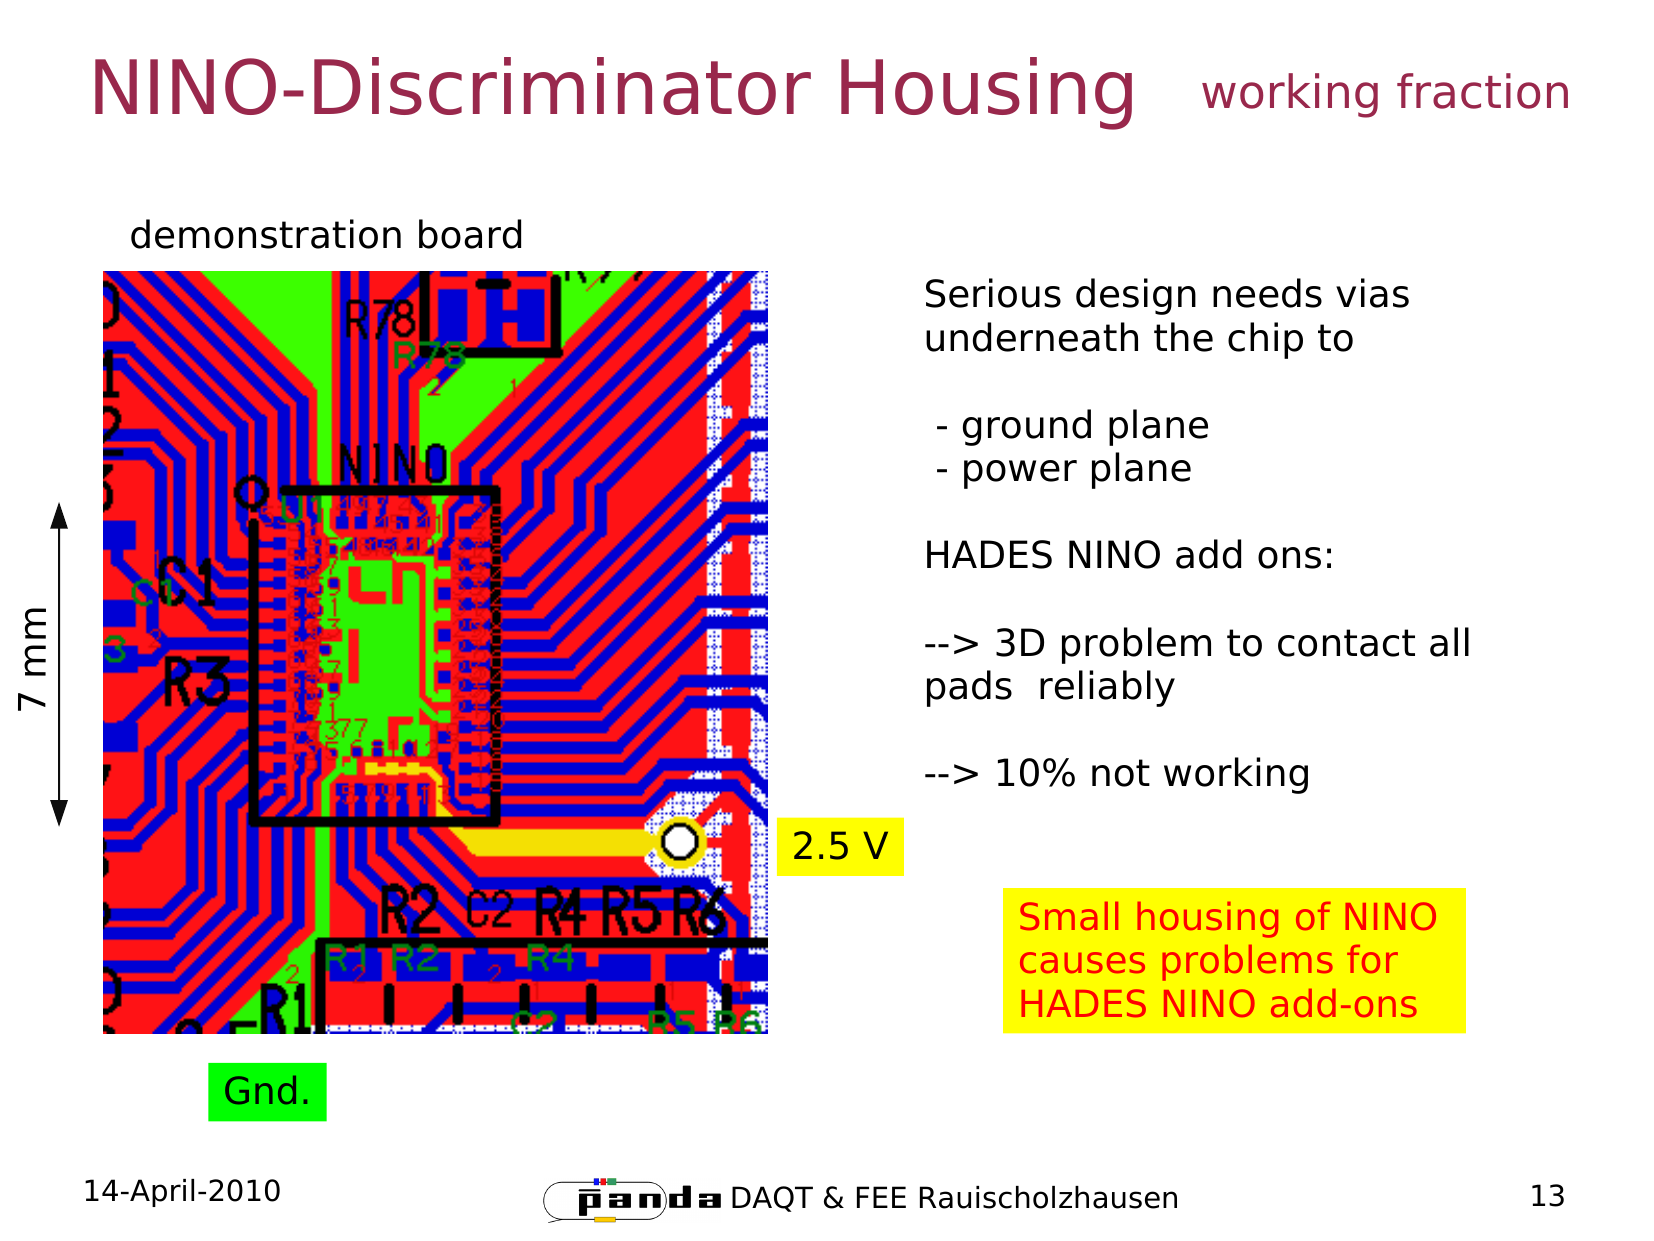

# NINO-Discriminator Housing
working fraction
demonstration board
Serious design needs vias
underneath the chip to
 - ground plane
 - power plane
HADES NINO add ons:
--> 3D problem to contact all
pads reliably
--> 10% not working
7 mm
2.5 V
Small housing of NINO
causes problems for
HADES NINO add-ons
Gnd.
14-April-2010
13
DAQT & FEE Rauischolzhausen